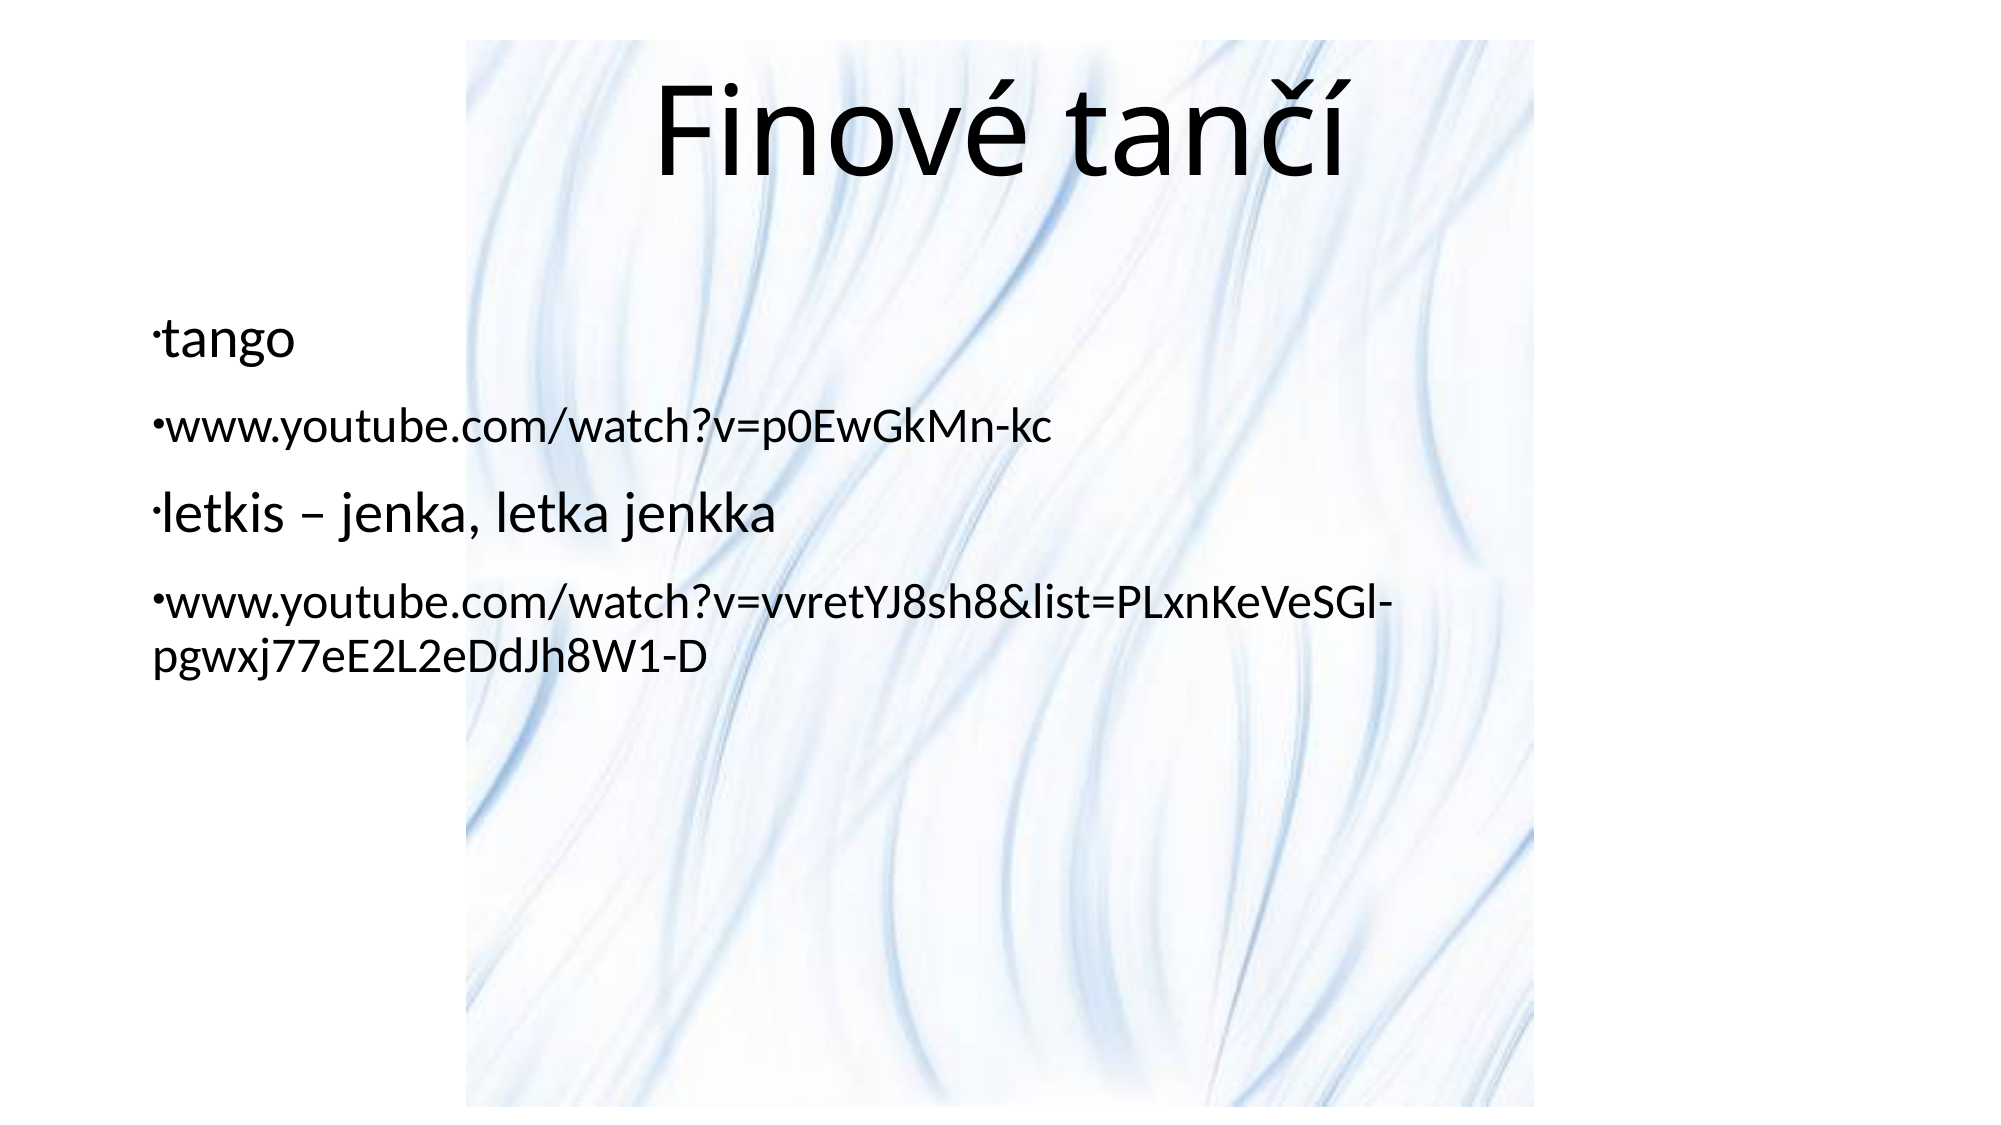

# Finové tančí
tango
www.youtube.com/watch?v=p0EwGkMn-kc
letkis – jenka, letka jenkka
www.youtube.com/watch?v=vvretYJ8sh8&list=PLxnKeVeSGl-pgwxj77eE2L2eDdJh8W1-D